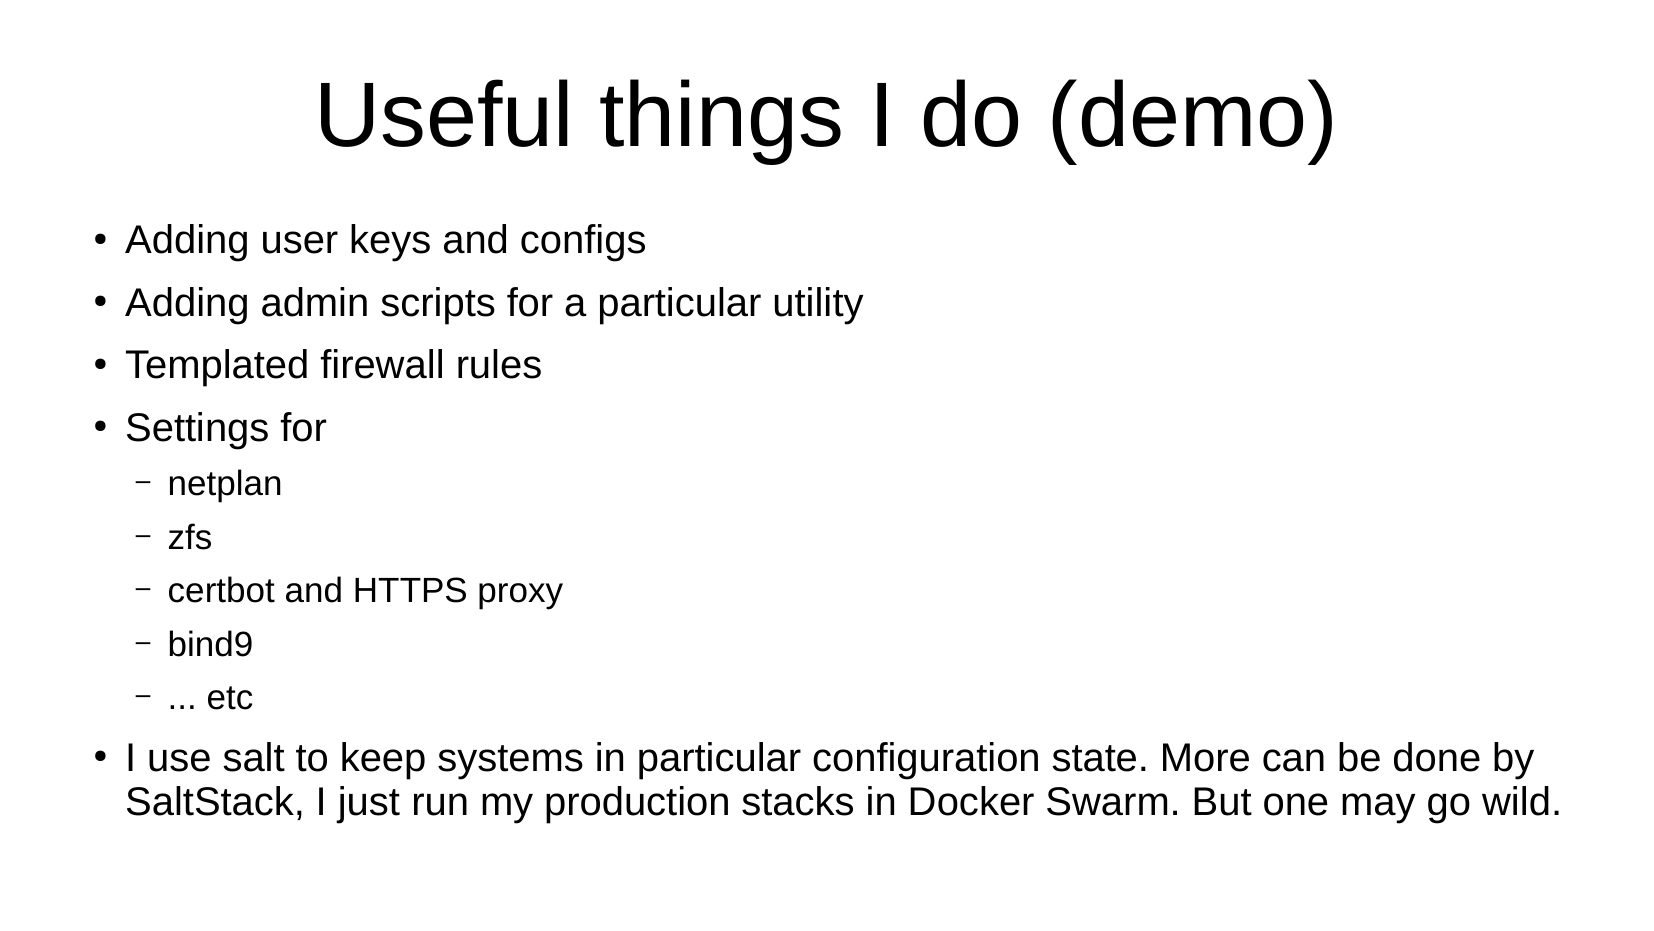

# Useful things I do (demo)
Adding user keys and configs
Adding admin scripts for a particular utility
Templated firewall rules
Settings for
netplan
zfs
certbot and HTTPS proxy
bind9
... etc
I use salt to keep systems in particular configuration state. More can be done by SaltStack, I just run my production stacks in Docker Swarm. But one may go wild.